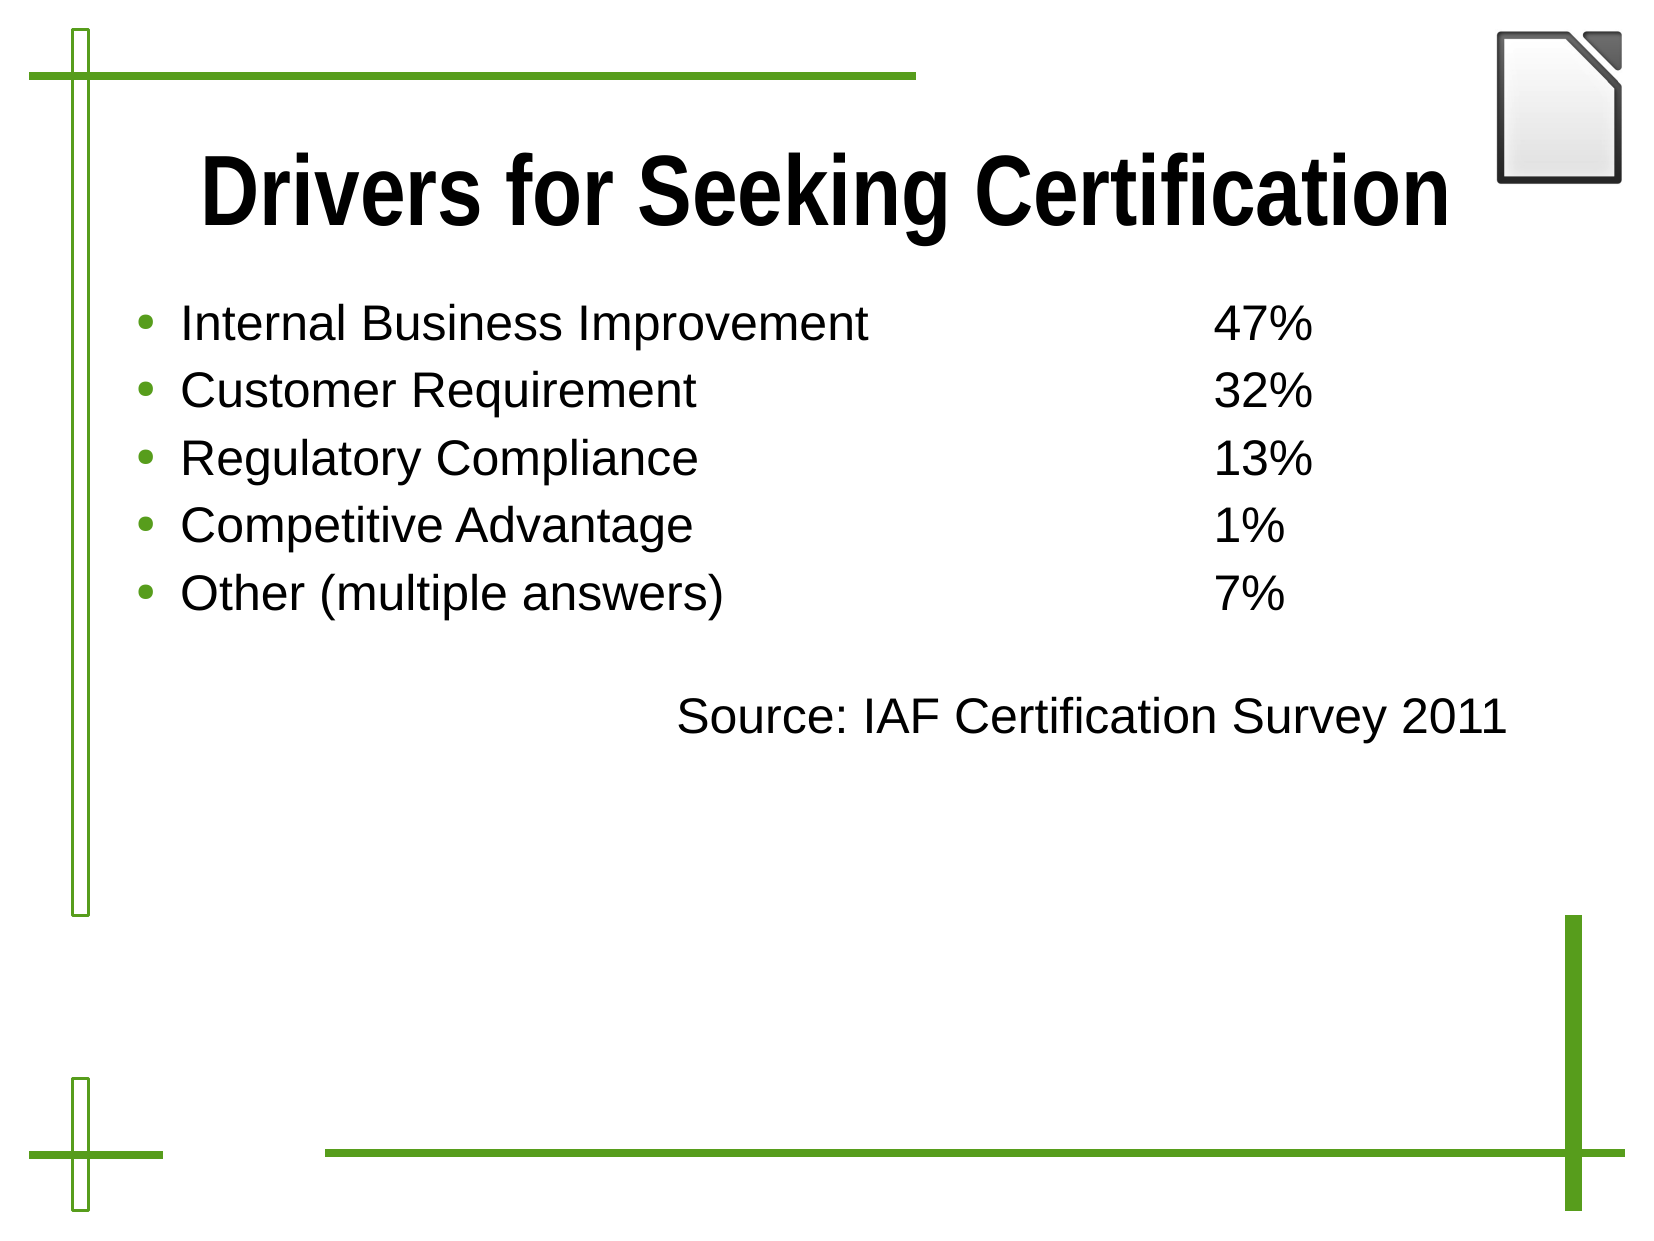

# Drivers for Seeking Certification
Internal Business Improvement					47%
Customer Requirement							32%
Regulatory Compliance							13%
Competitive Advantage								1%
Other (multiple answers)							7%
Source: IAF Certification Survey 2011